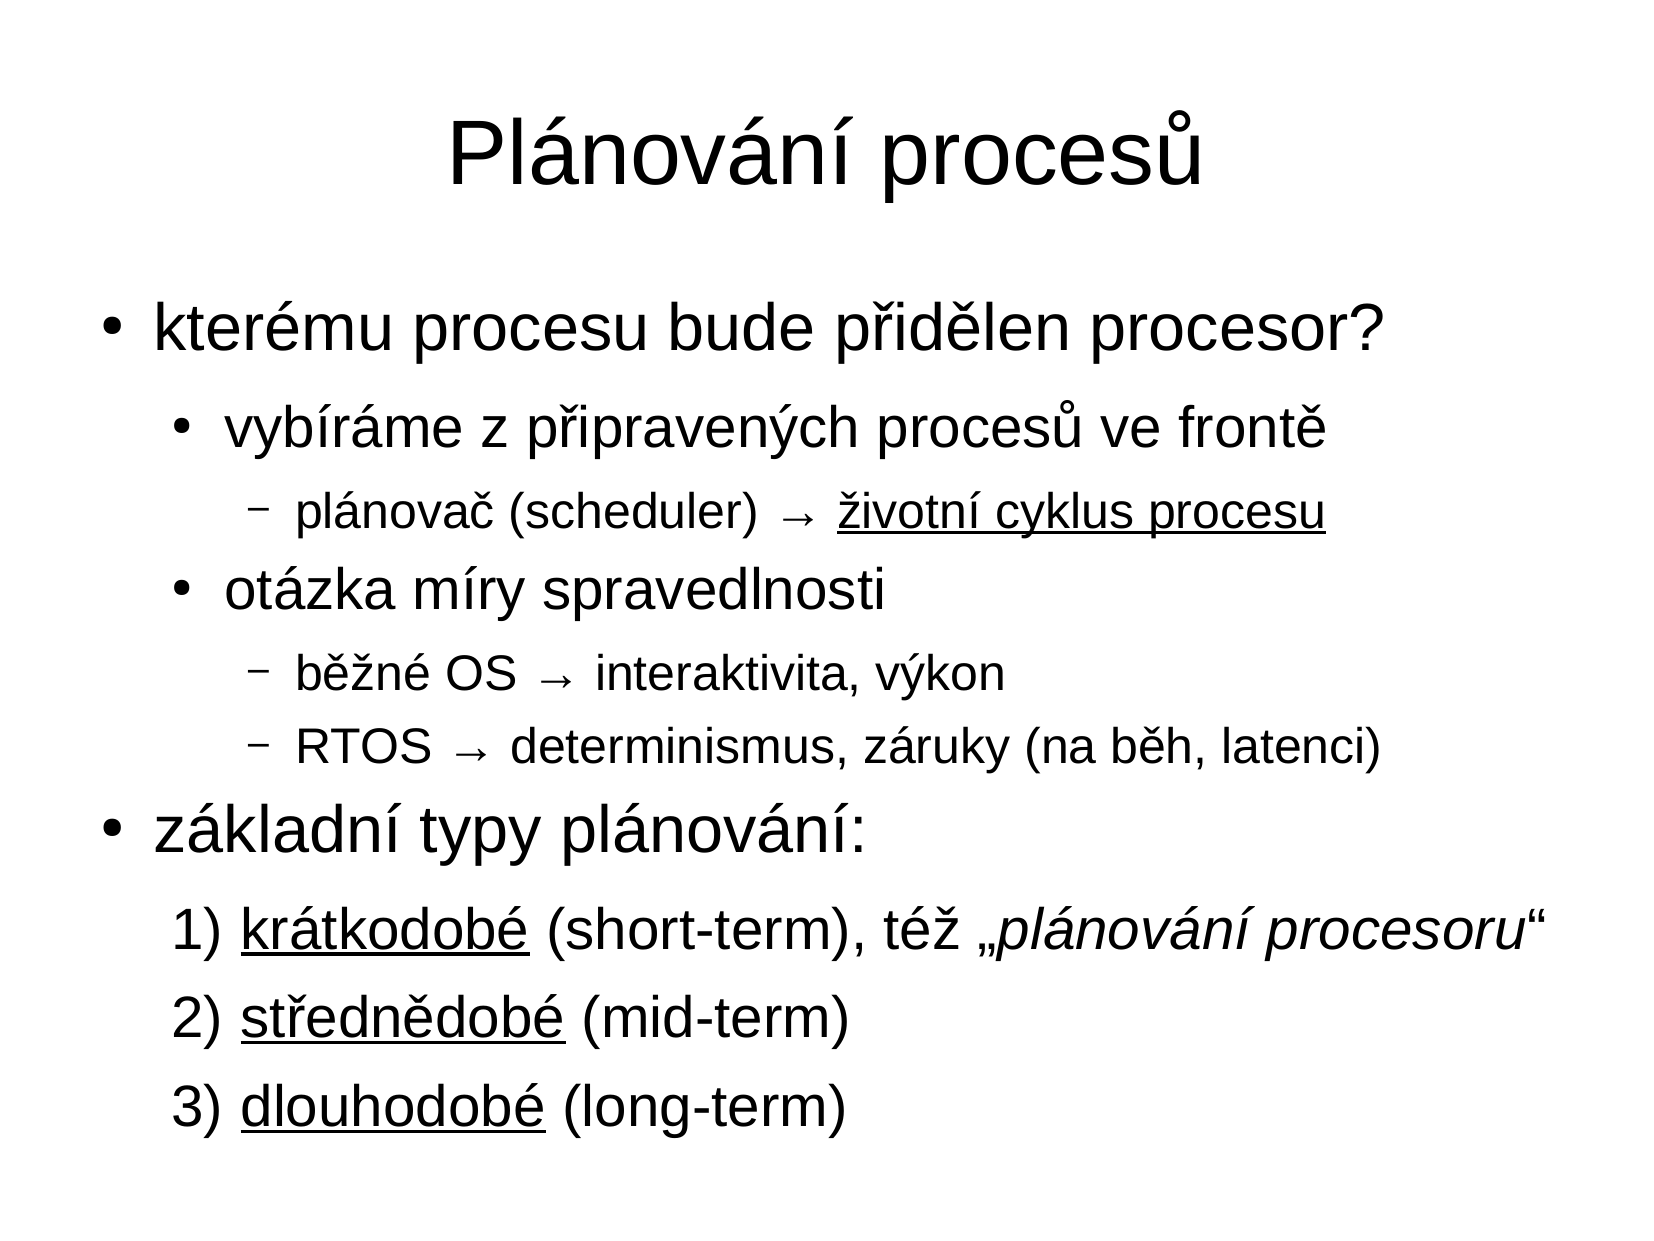

# Plánování procesů
kterému procesu bude přidělen procesor?
vybíráme z připravených procesů ve frontě
plánovač (scheduler) → životní cyklus procesu
otázka míry spravedlnosti
běžné OS → interaktivita, výkon
RTOS → determinismus, záruky (na běh, latenci)
základní typy plánování:
 krátkodobé (short-term), též „plánování procesoru“
 střednědobé (mid-term)
 dlouhodobé (long-term)